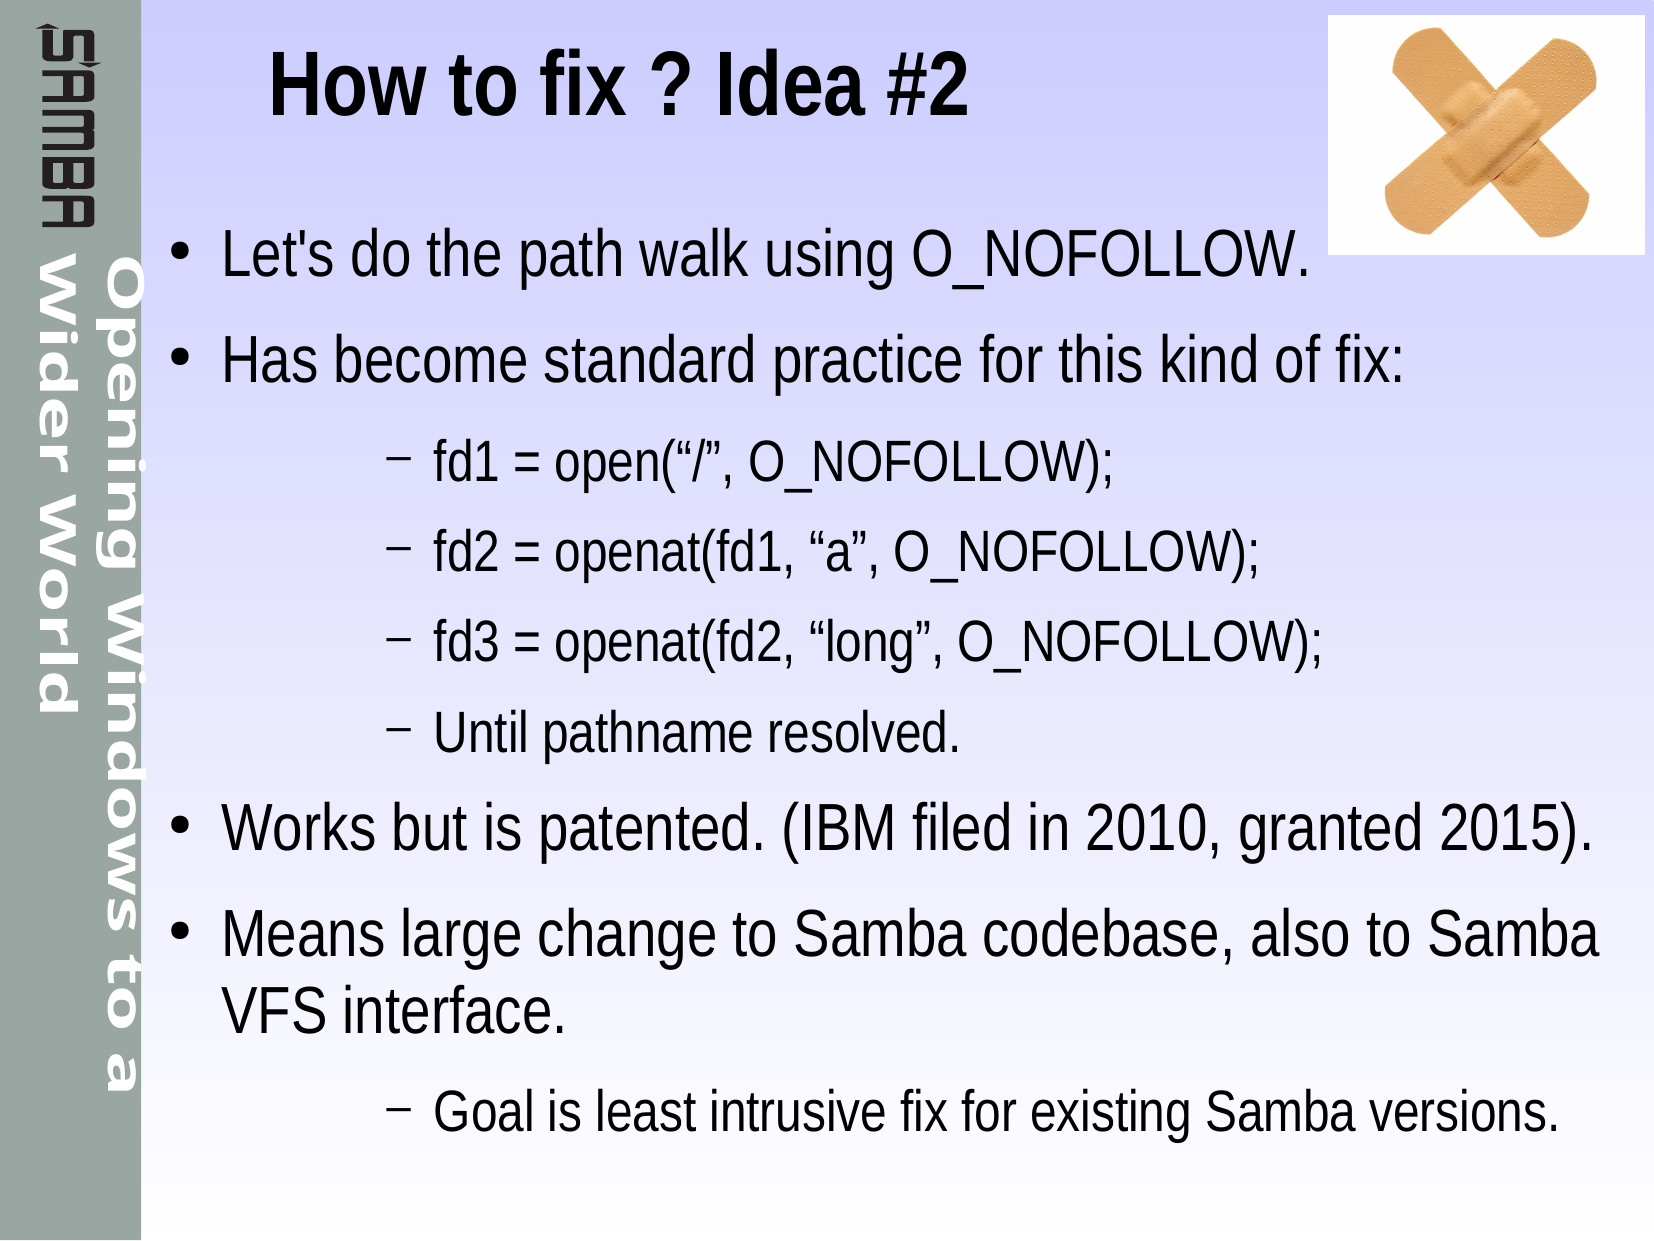

# How to fix ? Idea #2
Let's do the path walk using O_NOFOLLOW.
Has become standard practice for this kind of fix:
fd1 = open(“/”, O_NOFOLLOW);
fd2 = openat(fd1, “a”, O_NOFOLLOW);
fd3 = openat(fd2, “long”, O_NOFOLLOW);
Until pathname resolved.
Works but is patented. (IBM filed in 2010, granted 2015).
Means large change to Samba codebase, also to Samba VFS interface.
Goal is least intrusive fix for existing Samba versions.